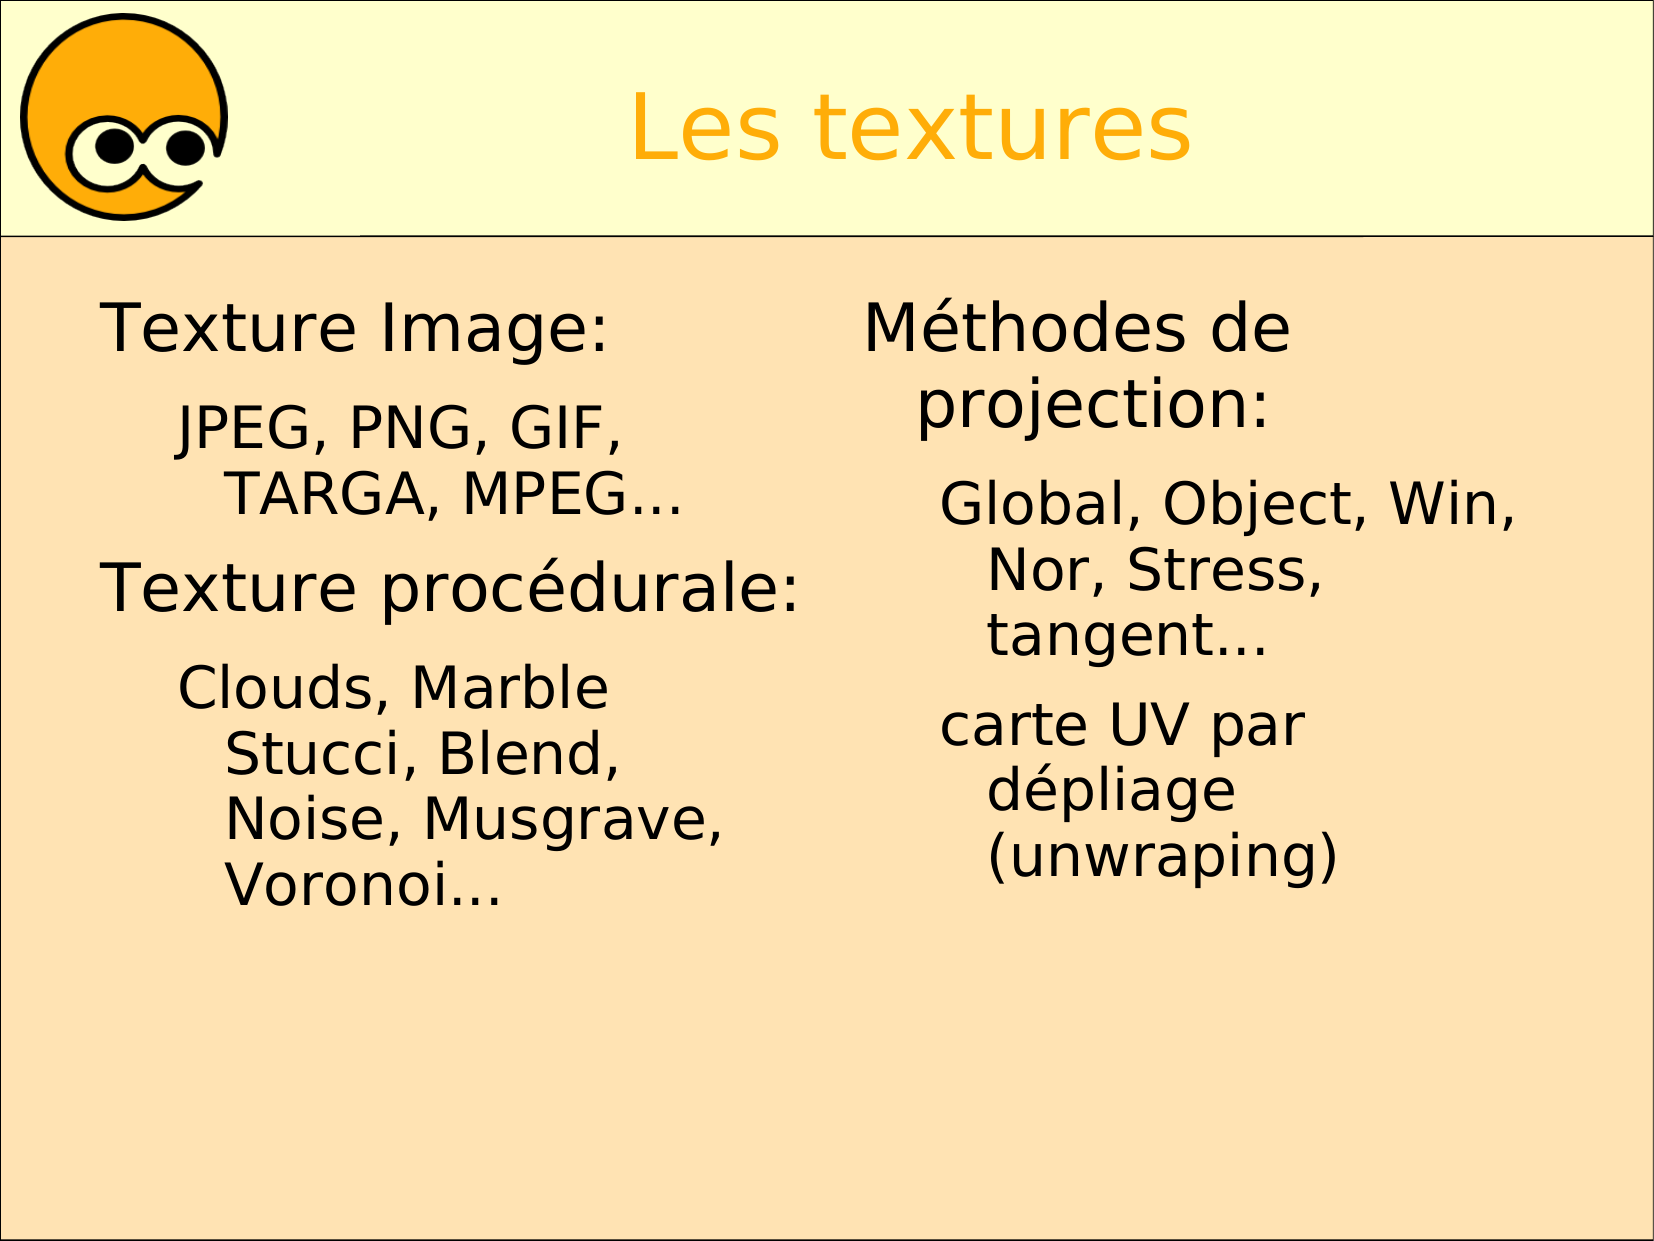

# Les textures
Méthodes de projection:
Global, Object, Win, Nor, Stress, tangent...
carte UV par dépliage (unwraping)
Texture Image:
JPEG, PNG, GIF, TARGA, MPEG...
Texture procédurale:
Clouds, Marble Stucci, Blend, Noise, Musgrave, Voronoi...